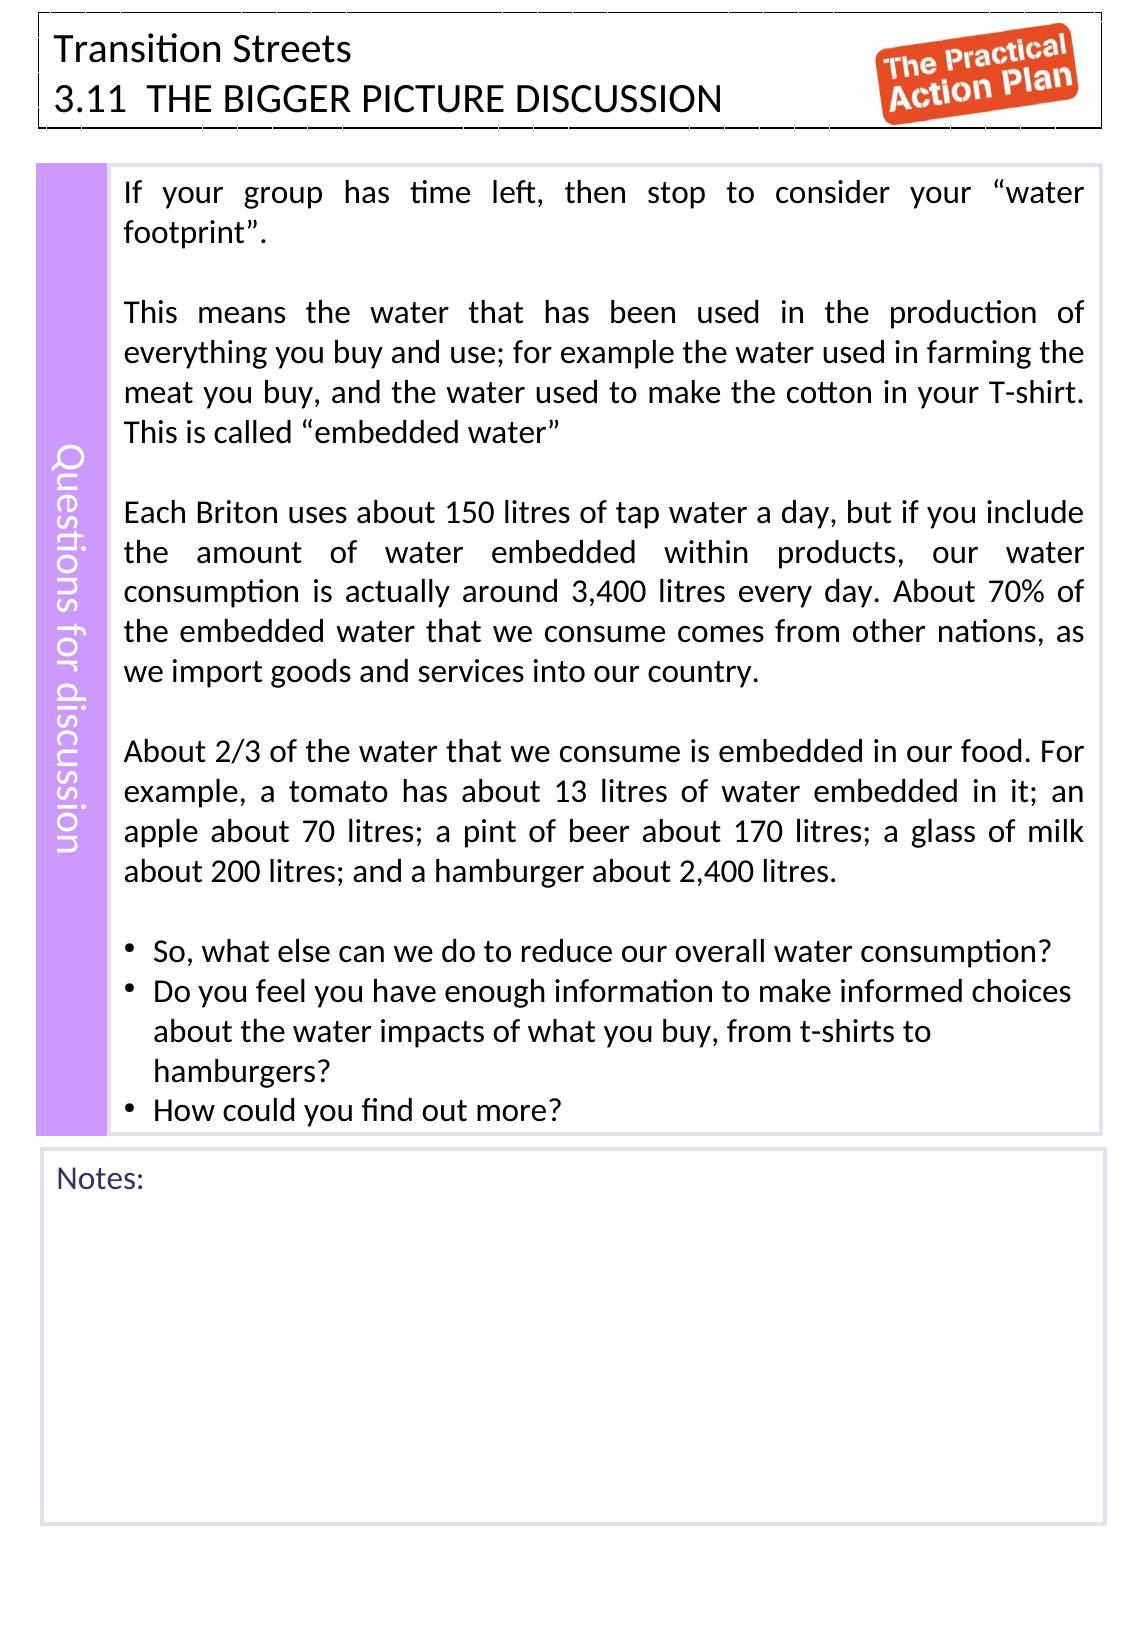

Transition Streets
3.11 THE BIGGER PICTURE DISCUSSION
Questions for discussion
If your group has time left, then stop to consider your “water footprint”.
This means the water that has been used in the production of everything you buy and use; for example the water used in farming the meat you buy, and the water used to make the cotton in your T-shirt. This is called “embedded water”
Each Briton uses about 150 litres of tap water a day, but if you include the amount of water embedded within products, our water consumption is actually around 3,400 litres every day. About 70% of the embedded water that we consume comes from other nations, as we import goods and services into our country.
About 2/3 of the water that we consume is embedded in our food. For example, a tomato has about 13 litres of water embedded in it; an apple about 70 litres; a pint of beer about 170 litres; a glass of milk about 200 litres; and a hamburger about 2,400 litres.
So, what else can we do to reduce our overall water consumption?
Do you feel you have enough information to make informed choices about the water impacts of what you buy, from t-shirts to hamburgers?
How could you find out more?
Notes: